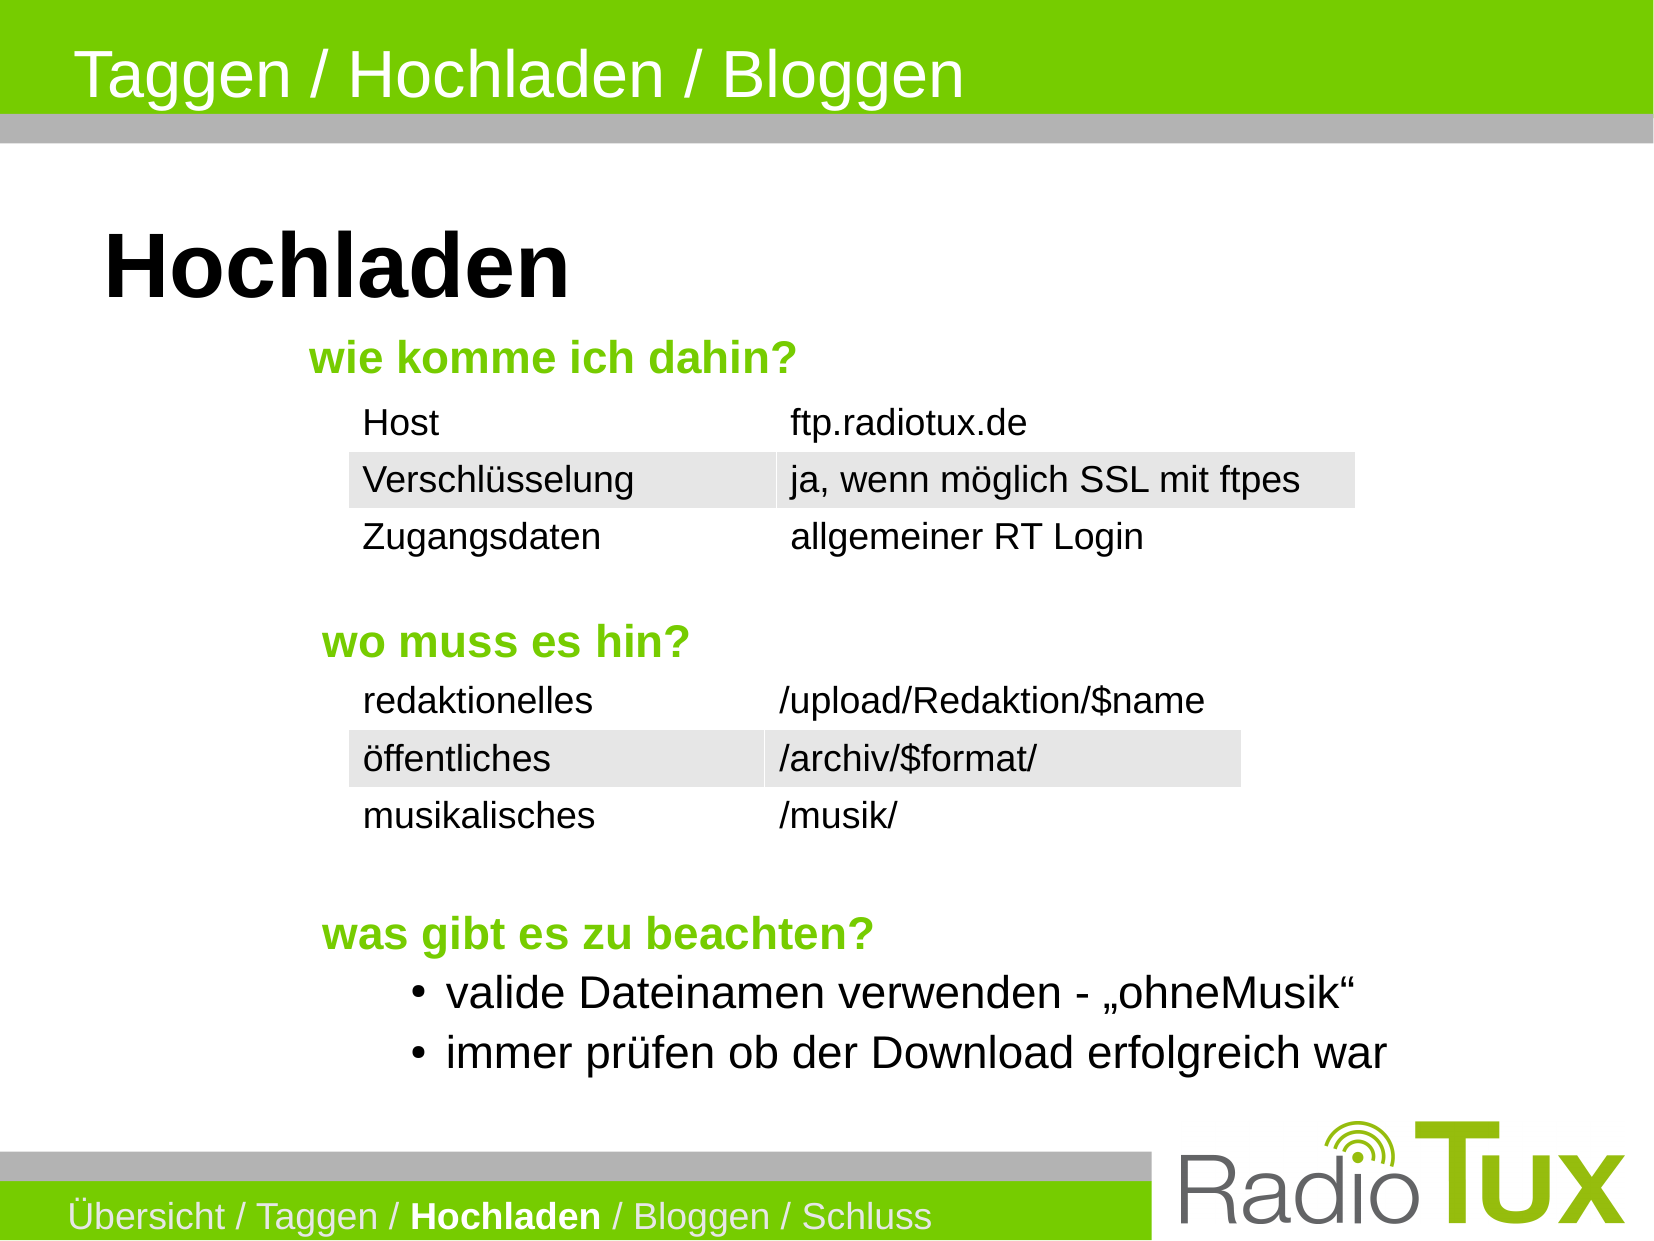

Taggen / Hochladen / Bloggen
Hochladen
wie komme ich dahin?
| Host | ftp.radiotux.de |
| --- | --- |
| Verschlüsselung | ja, wenn möglich SSL mit ftpes |
| Zugangsdaten | allgemeiner RT Login |
 wo muss es hin?
| redaktionelles | /upload/Redaktion/$name |
| --- | --- |
| öffentliches | /archiv/$format/ |
| musikalisches | /musik/ |
 was gibt es zu beachten?
valide Dateinamen verwenden - „ohneMusik“
immer prüfen ob der Download erfolgreich war
 Übersicht / Taggen / Hochladen / Bloggen / Schluss